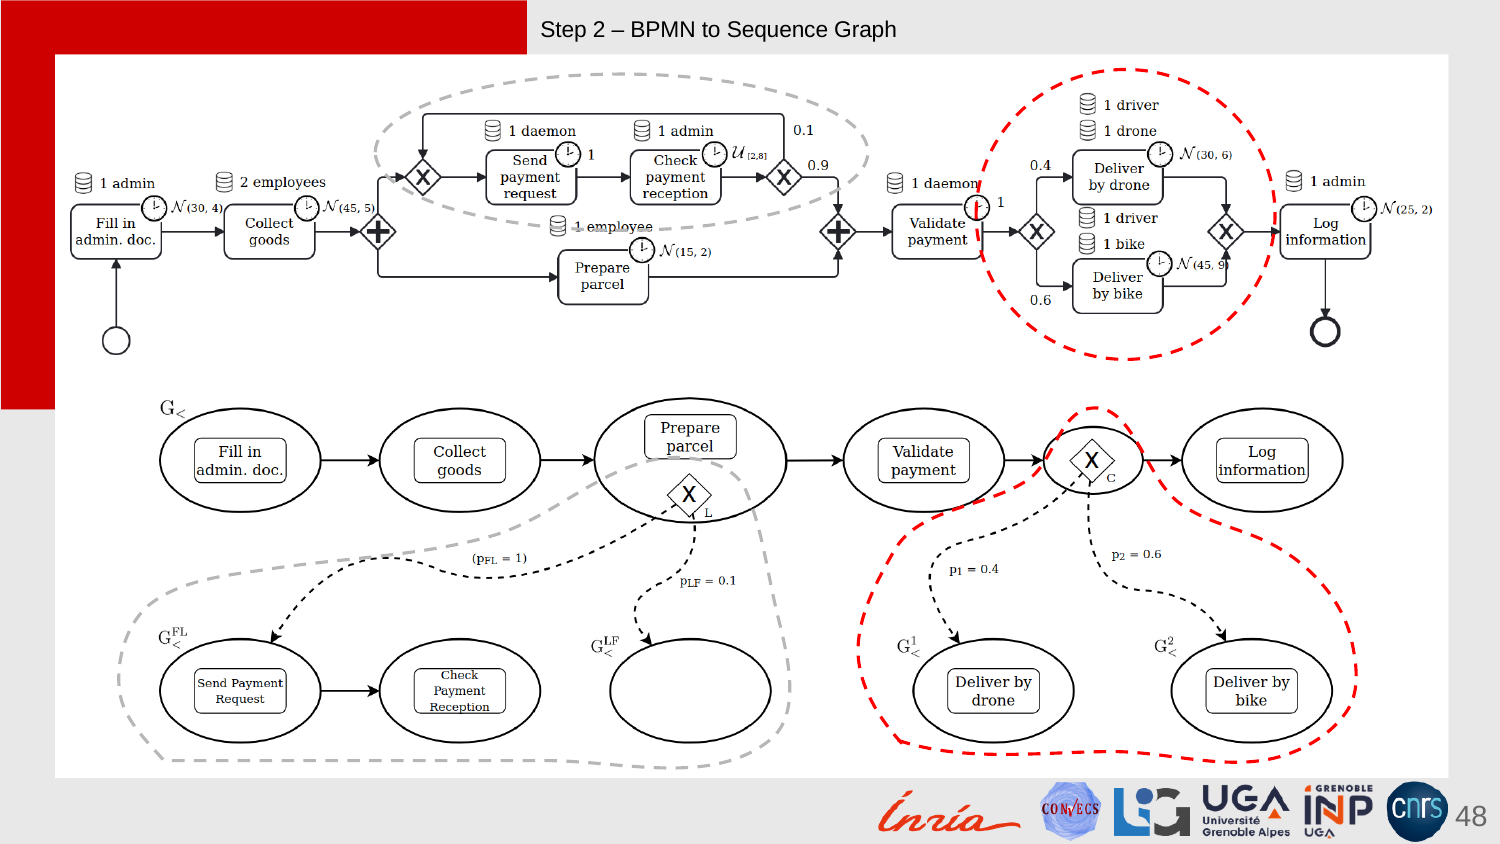

# Step 2 – BPMN to Sequence Graph
48